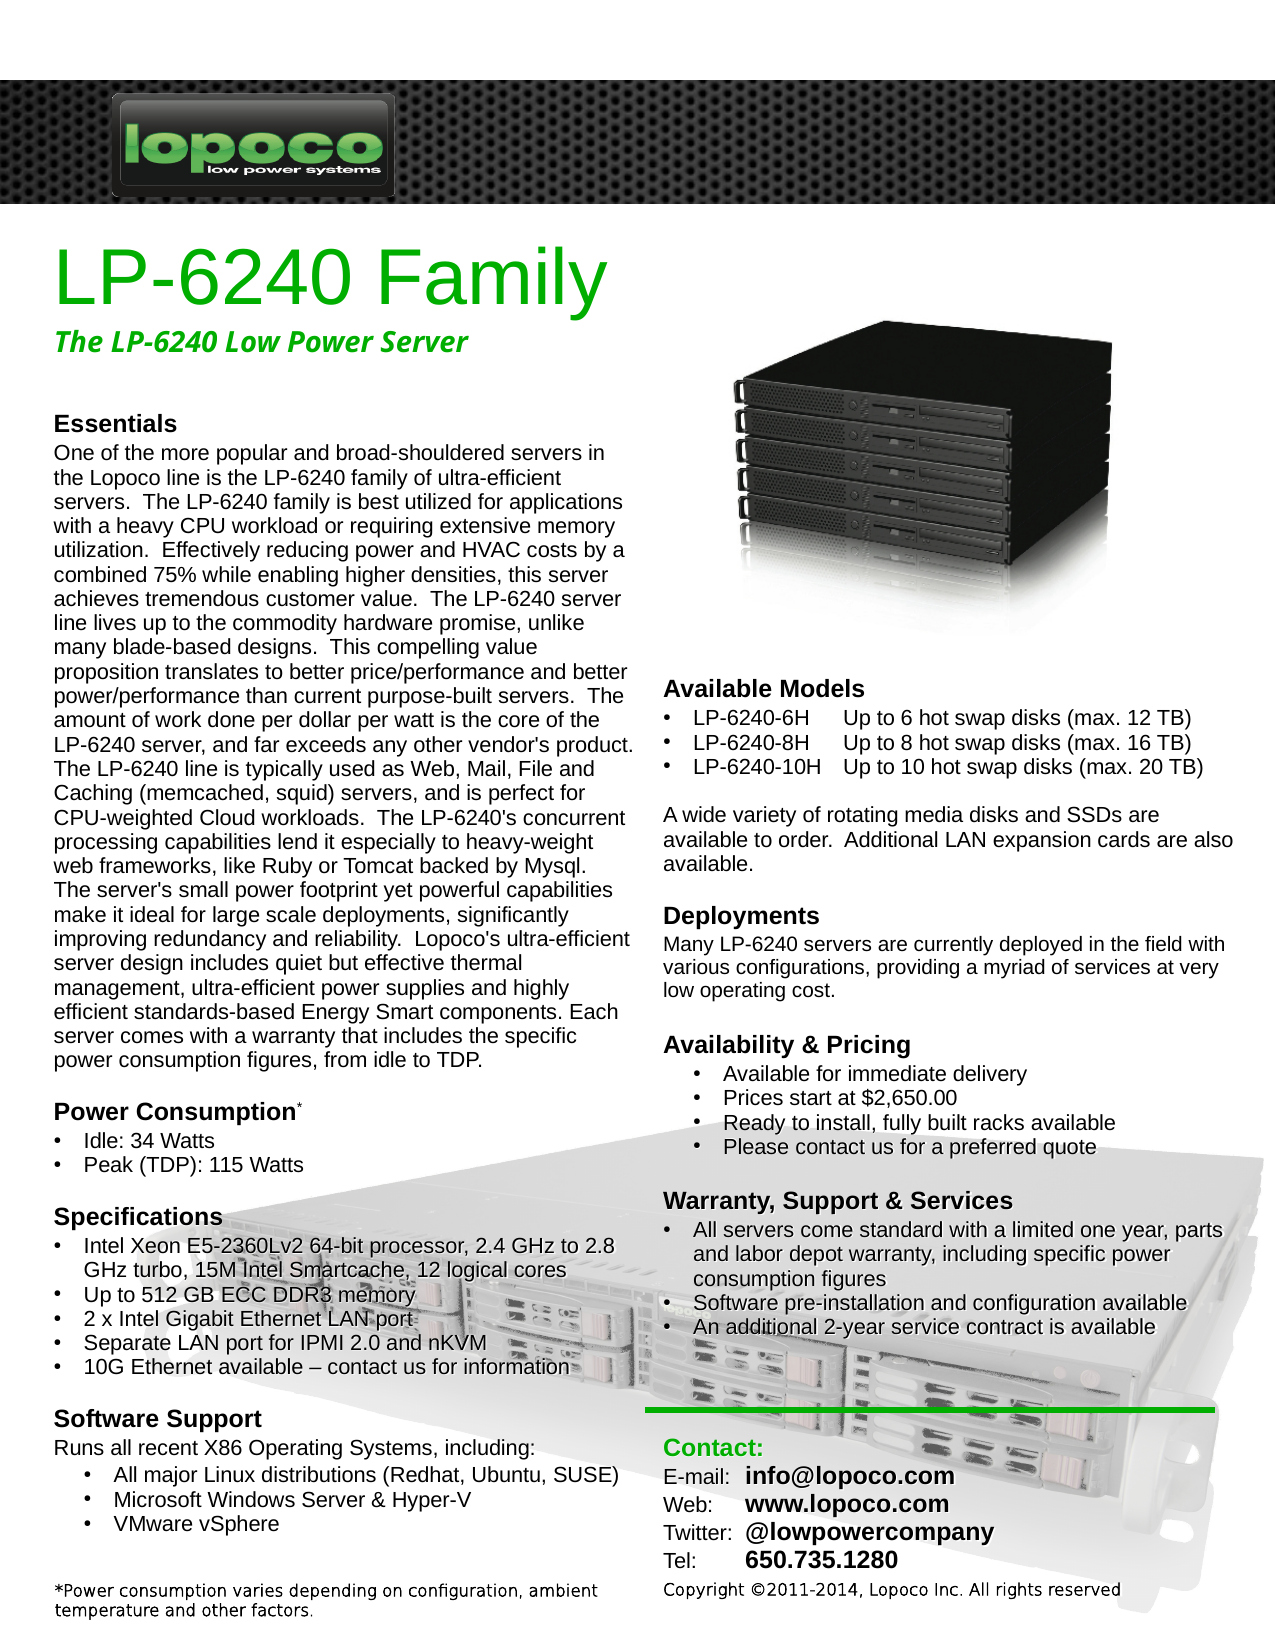

LP-6240 Family
The LP-6240 Low Power Server
# Essentials
One of the more popular and broad-shouldered servers in the Lopoco line is the LP-6240 family of ultra-efficient servers. The LP-6240 family is best utilized for applications with a heavy CPU workload or requiring extensive memory utilization. Effectively reducing power and HVAC costs by a combined 75% while enabling higher densities, this server achieves tremendous customer value. The LP-6240 server line lives up to the commodity hardware promise, unlike many blade-based designs. This compelling value proposition translates to better price/performance and better power/performance than current purpose-built servers. The amount of work done per dollar per watt is the core of the LP-6240 server, and far exceeds any other vendor's product. The LP-6240 line is typically used as Web, Mail, File and Caching (memcached, squid) servers, and is perfect for CPU-weighted Cloud workloads. The LP-6240's concurrent processing capabilities lend it especially to heavy-weight web frameworks, like Ruby or Tomcat backed by Mysql. The server's small power footprint yet powerful capabilities make it ideal for large scale deployments, significantly improving redundancy and reliability. Lopoco's ultra-efficient server design includes quiet but effective thermal management, ultra-efficient power supplies and highly efficient standards-based Energy Smart components. Each server comes with a warranty that includes the specific power consumption figures, from idle to TDP.
Power Consumption*
Idle: 34 Watts
Peak (TDP): 115 Watts
Specifications
Intel Xeon E5-2360Lv2 64-bit processor, 2.4 GHz to 2.8 GHz turbo, 15M Intel Smartcache, 12 logical cores
Up to 512 GB ECC DDR3 memory
2 x Intel Gigabit Ethernet LAN port
Separate LAN port for IPMI 2.0 and nKVM
10G Ethernet available – contact us for information
Software Support
Runs all recent X86 Operating Systems, including:
All major Linux distributions (Redhat, Ubuntu, SUSE)
Microsoft Windows Server & Hyper-V
VMware vSphere
Available Models
LP-6240-6H	Up to 6 hot swap disks (max. 12 TB)
LP-6240-8H	Up to 8 hot swap disks (max. 16 TB)
LP-6240-10H	Up to 10 hot swap disks (max. 20 TB)
A wide variety of rotating media disks and SSDs are available to order. Additional LAN expansion cards are also available.
Deployments
Many LP-6240 servers are currently deployed in the field with various configurations, providing a myriad of services at very low operating cost.
Availability & Pricing
Available for immediate delivery
Prices start at $2,650.00
Ready to install, fully built racks available
Please contact us for a preferred quote
Warranty, Support & Services
All servers come standard with a limited one year, parts and labor depot warranty, including specific power consumption figures
Software pre-installation and configuration available
An additional 2-year service contract is available
Contact:
E-mail:	 info@lopoco.com
Web:	 www.lopoco.com
Twitter:	 @lowpowercompany
Tel:	 650.735.1280
Copyright ©2011-2014, Lopoco Inc. All rights reserved
*Power consumption varies depending on configuration, ambient temperature and other factors.